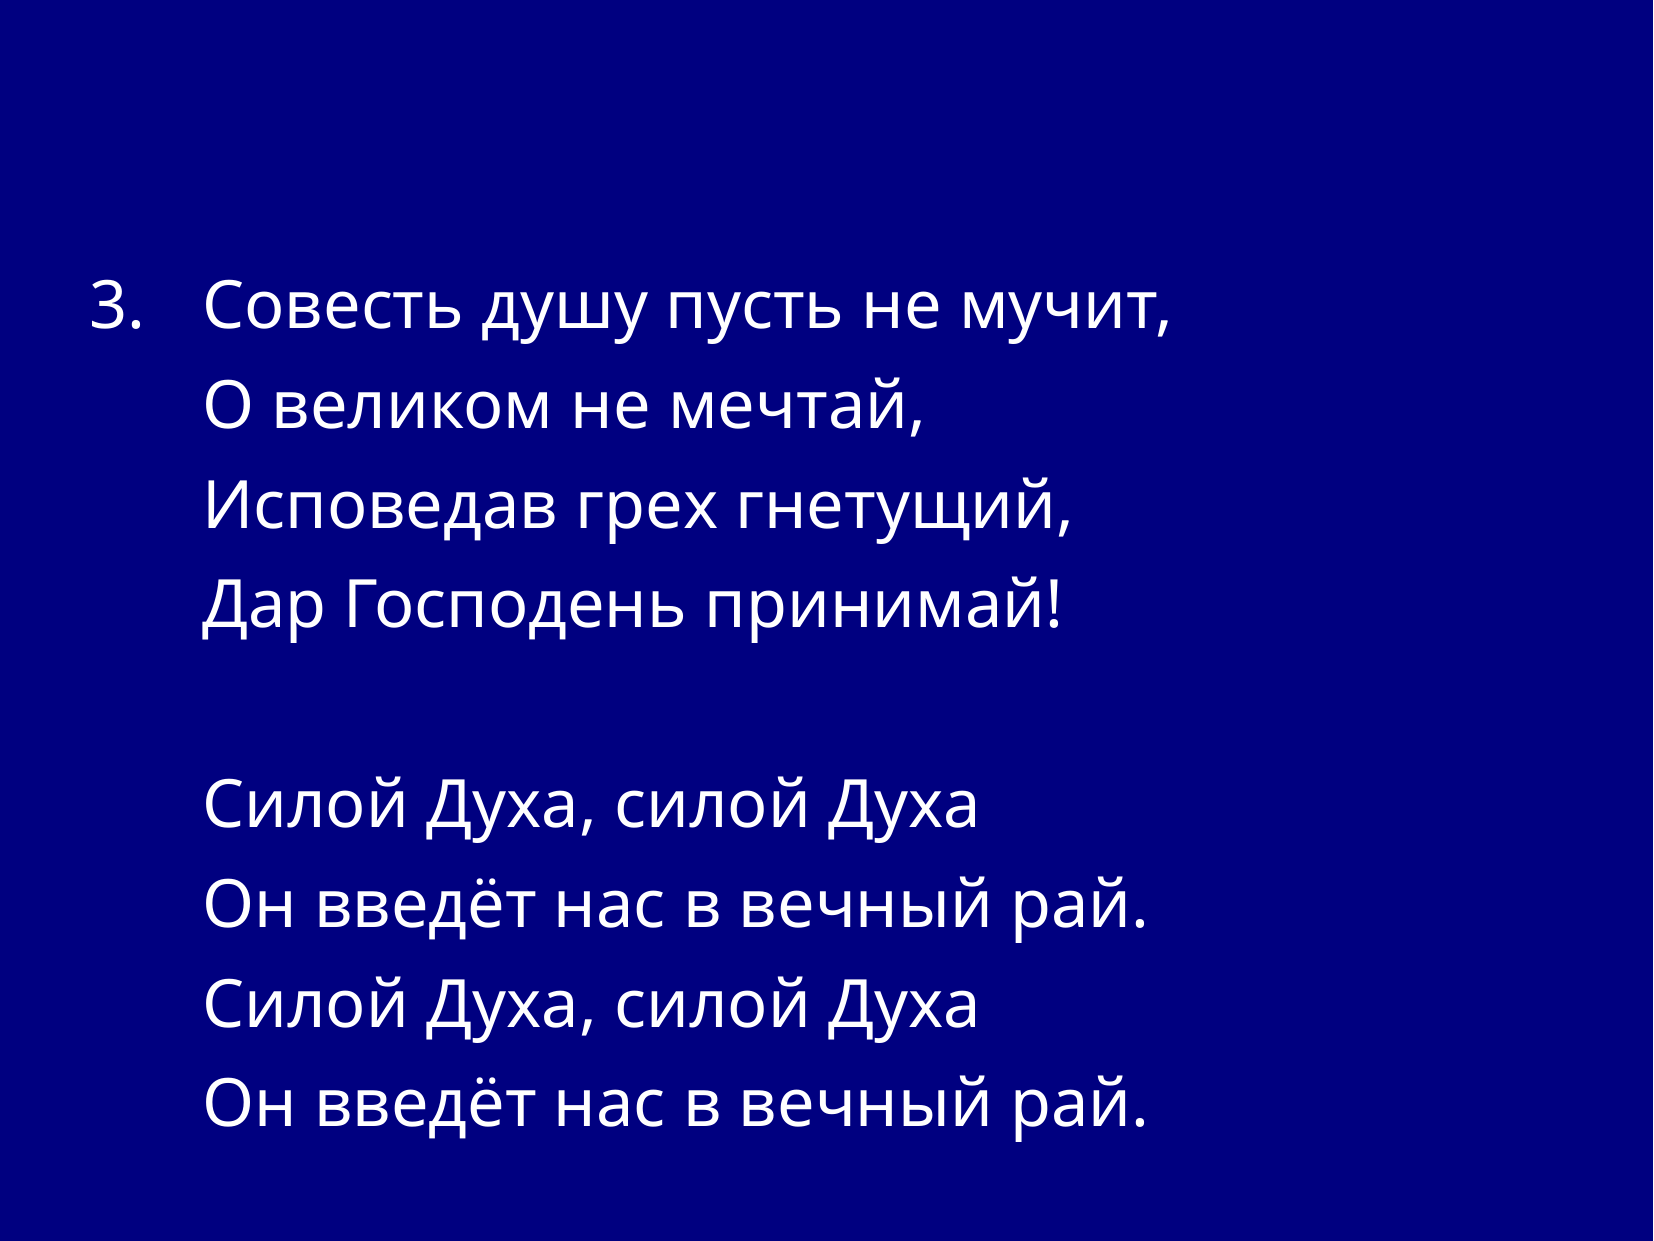

3.	Совесть душу пусть не мучит,
	О великом не мечтай,
	Исповедав грех гнетущий,
	Дар Господень принимай!
	Силой Духа, силой Духа
	Он введёт нас в вечный рай.
	Силой Духа, силой Духа
	Он введёт нас в вечный рай.